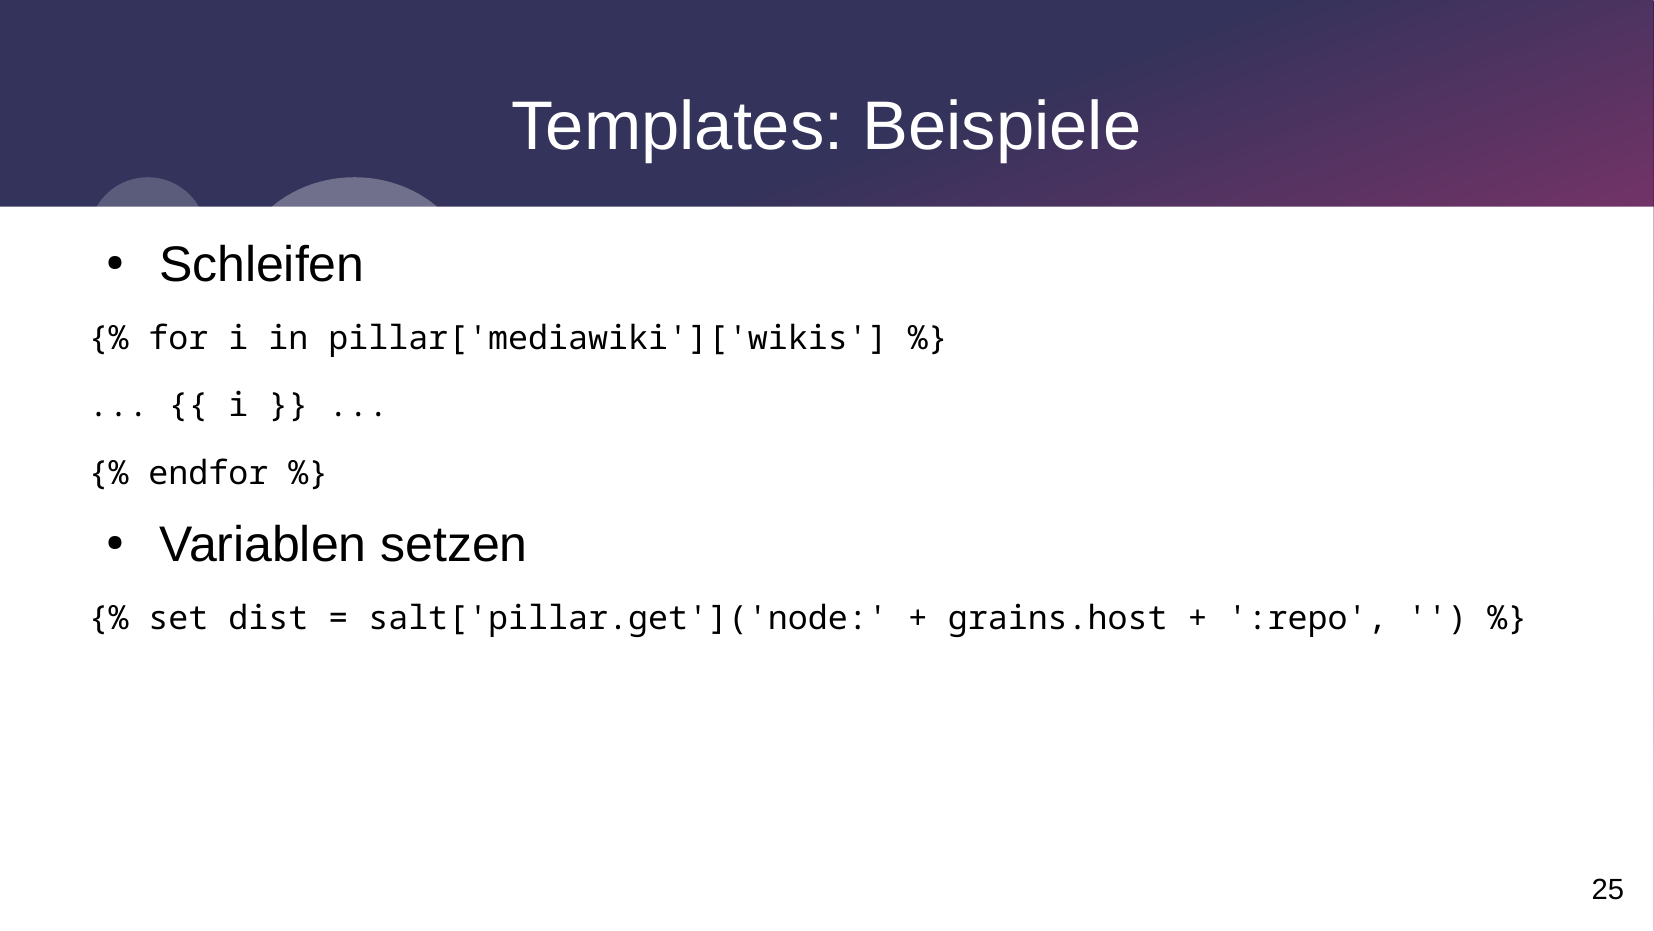

# Templates: Beispiele
Schleifen
{% for i in pillar['mediawiki']['wikis'] %}
... {{ i }} ...
{% endfor %}
Variablen setzen
{% set dist = salt['pillar.get']('node:' + grains.host + ':repo', '') %}